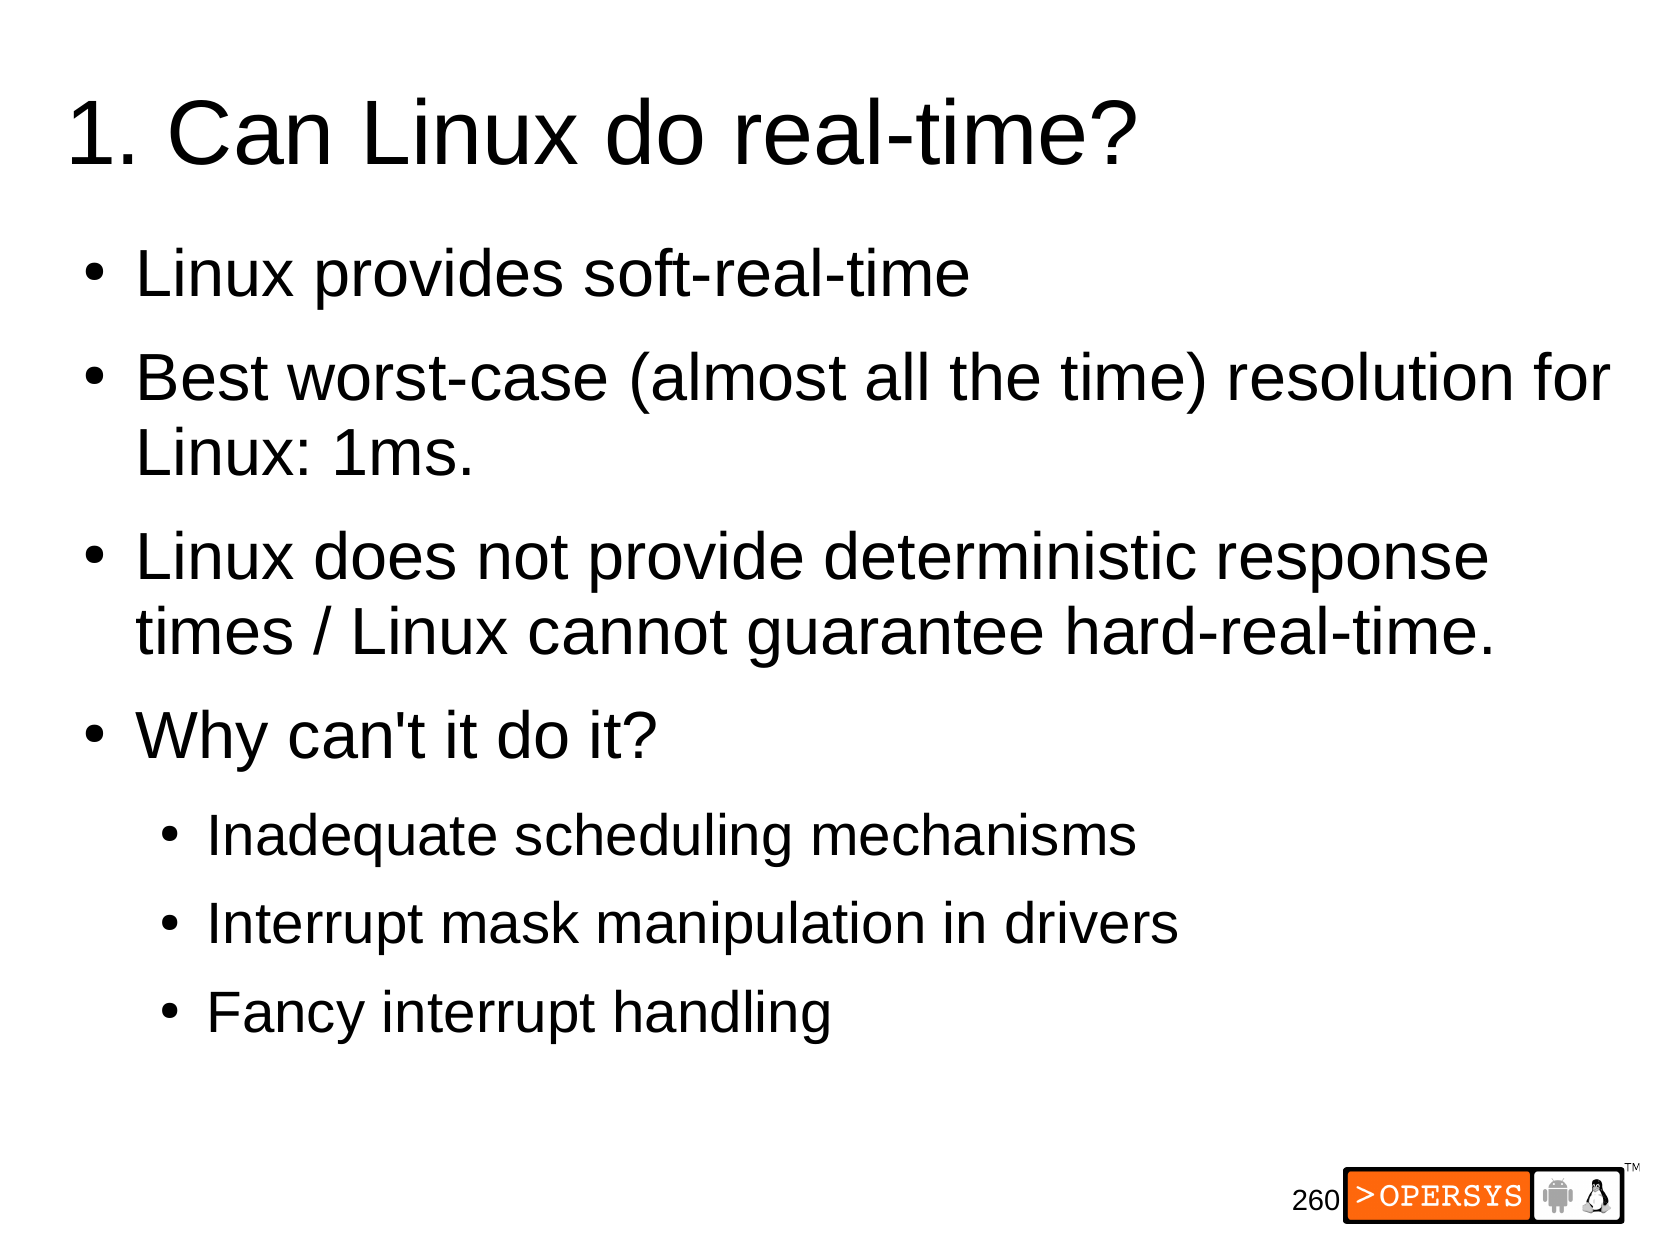

# 1. Can Linux do real-time?
Linux provides soft-real-time
Best worst-case (almost all the time) resolution for Linux: 1ms.
Linux does not provide deterministic response times / Linux cannot guarantee hard-real-time.
Why can't it do it?
Inadequate scheduling mechanisms
Interrupt mask manipulation in drivers
Fancy interrupt handling